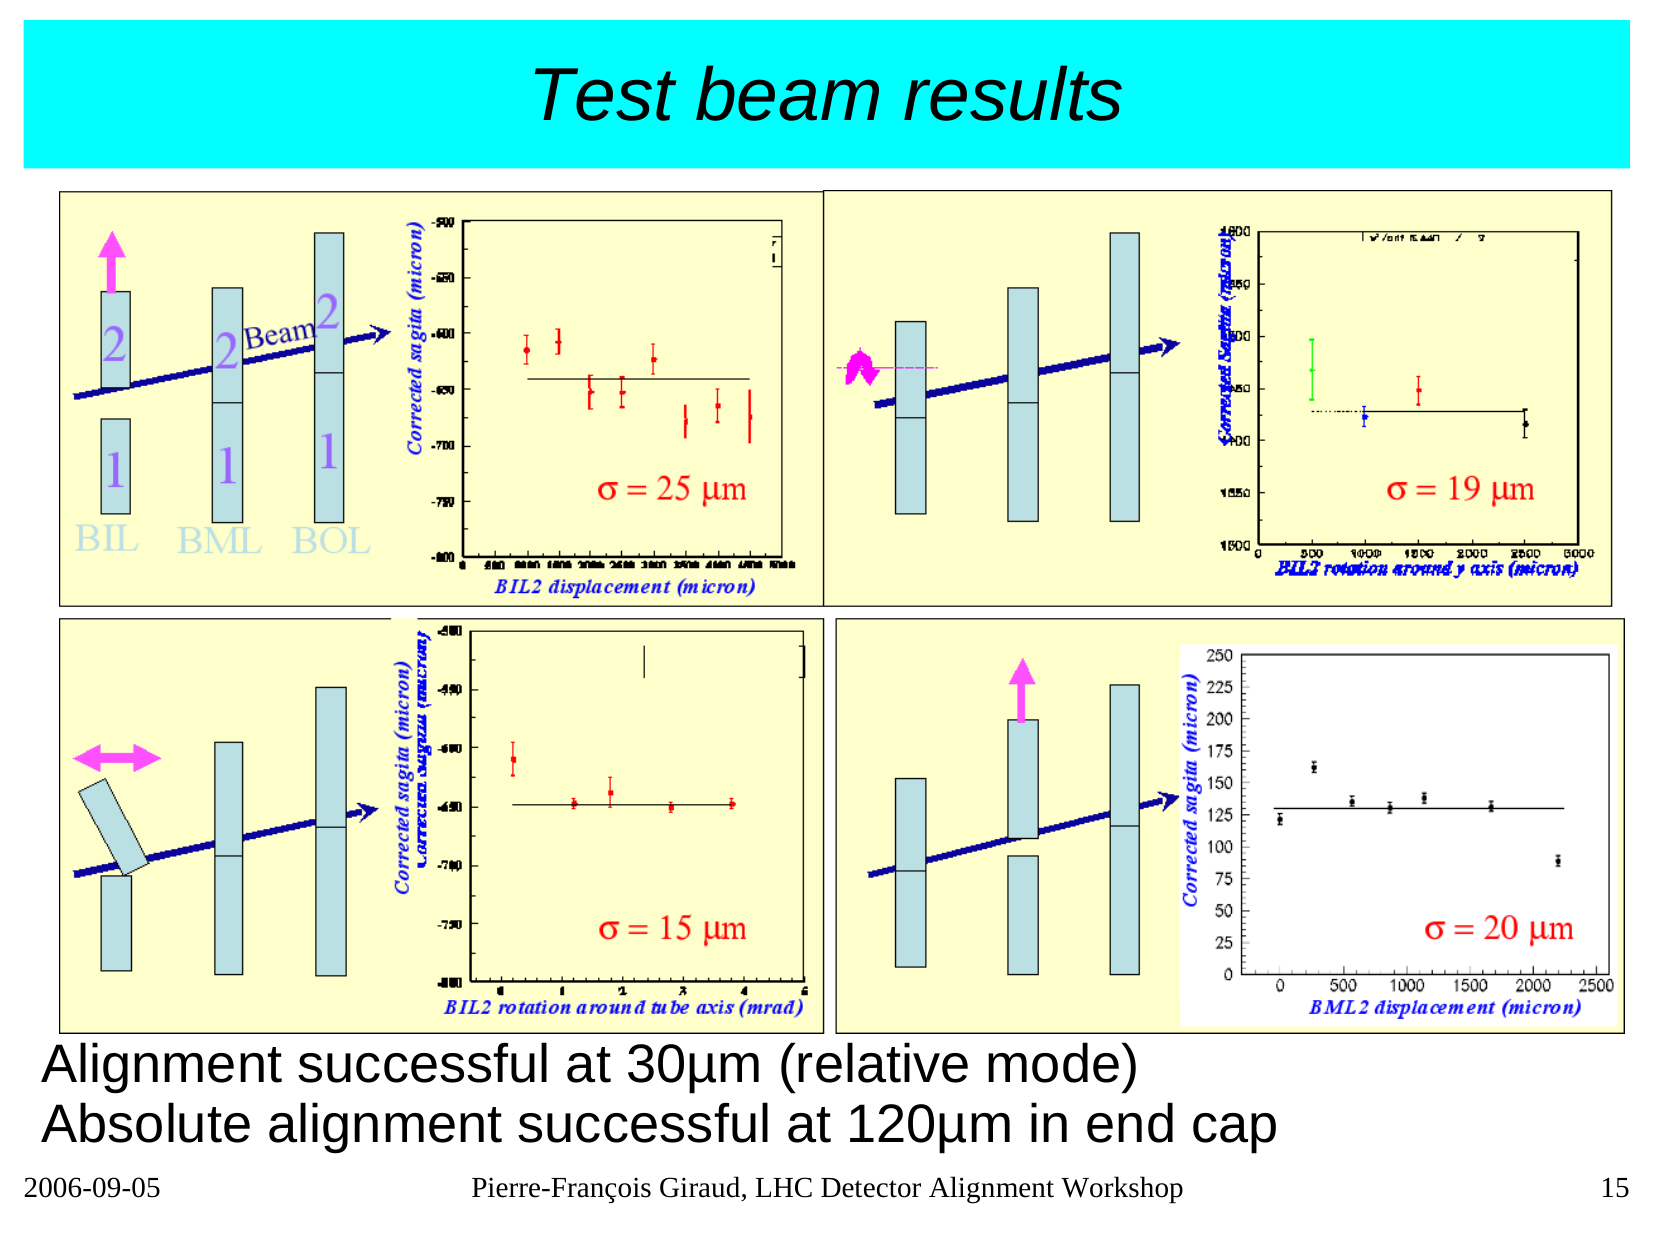

# Test beam results
Alignment successful at 30µm (relative mode)
Absolute alignment successful at 120µm in end cap
2006-09-05
Pierre-François Giraud, LHC Detector Alignment Workshop
15